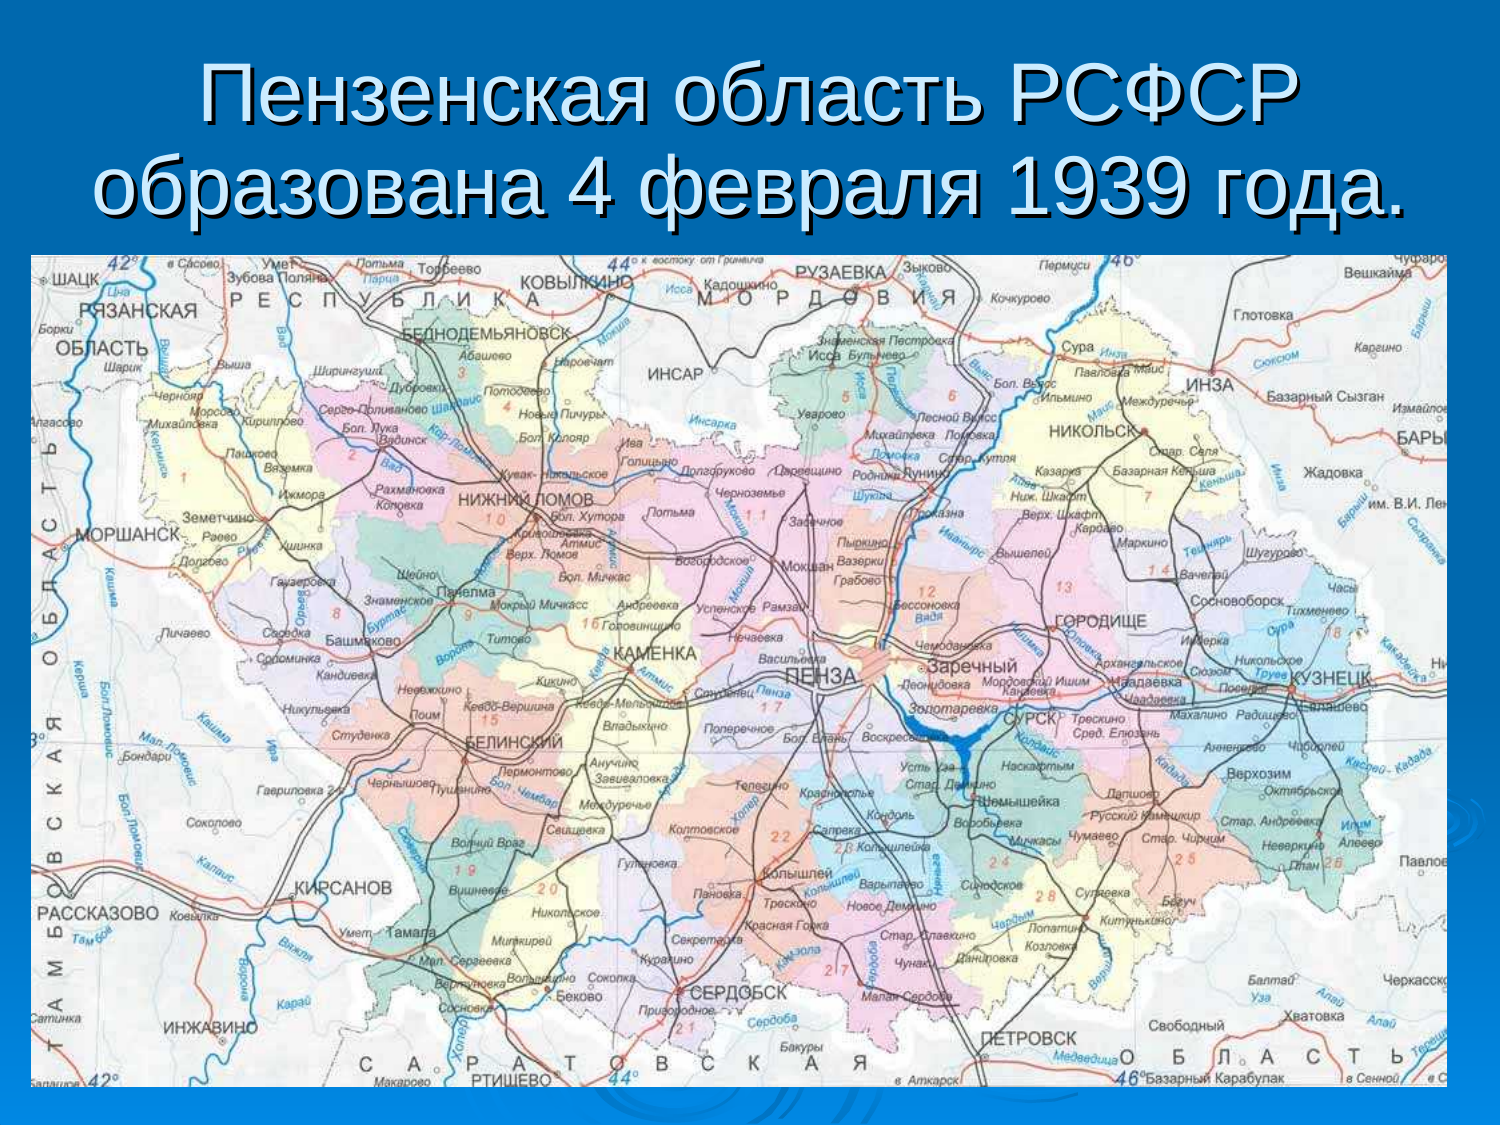

# Пензенская область РСФСР образована 4 февраля 1939 года.